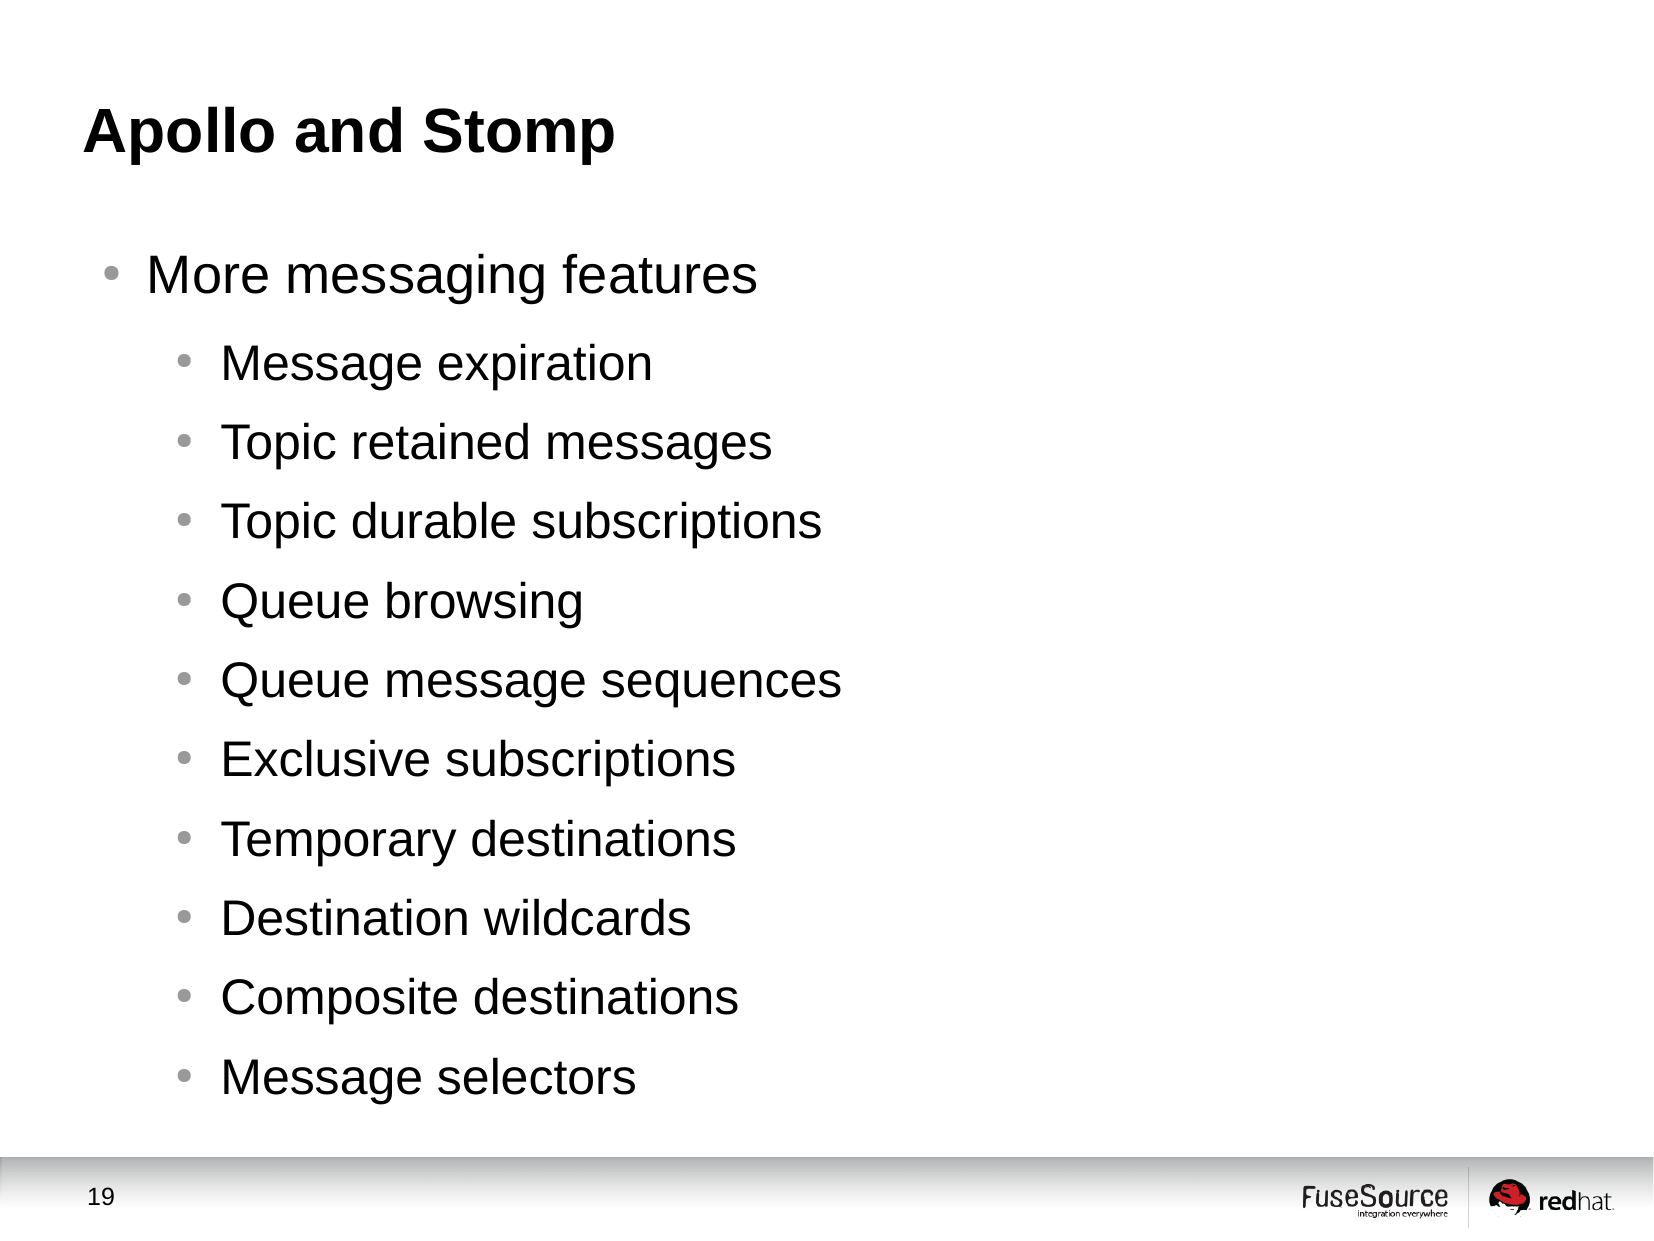

# Apollo and Stomp
More messaging features
Message expiration
Topic retained messages
Topic durable subscriptions
Queue browsing
Queue message sequences
Exclusive subscriptions
Temporary destinations
Destination wildcards
Composite destinations
Message selectors